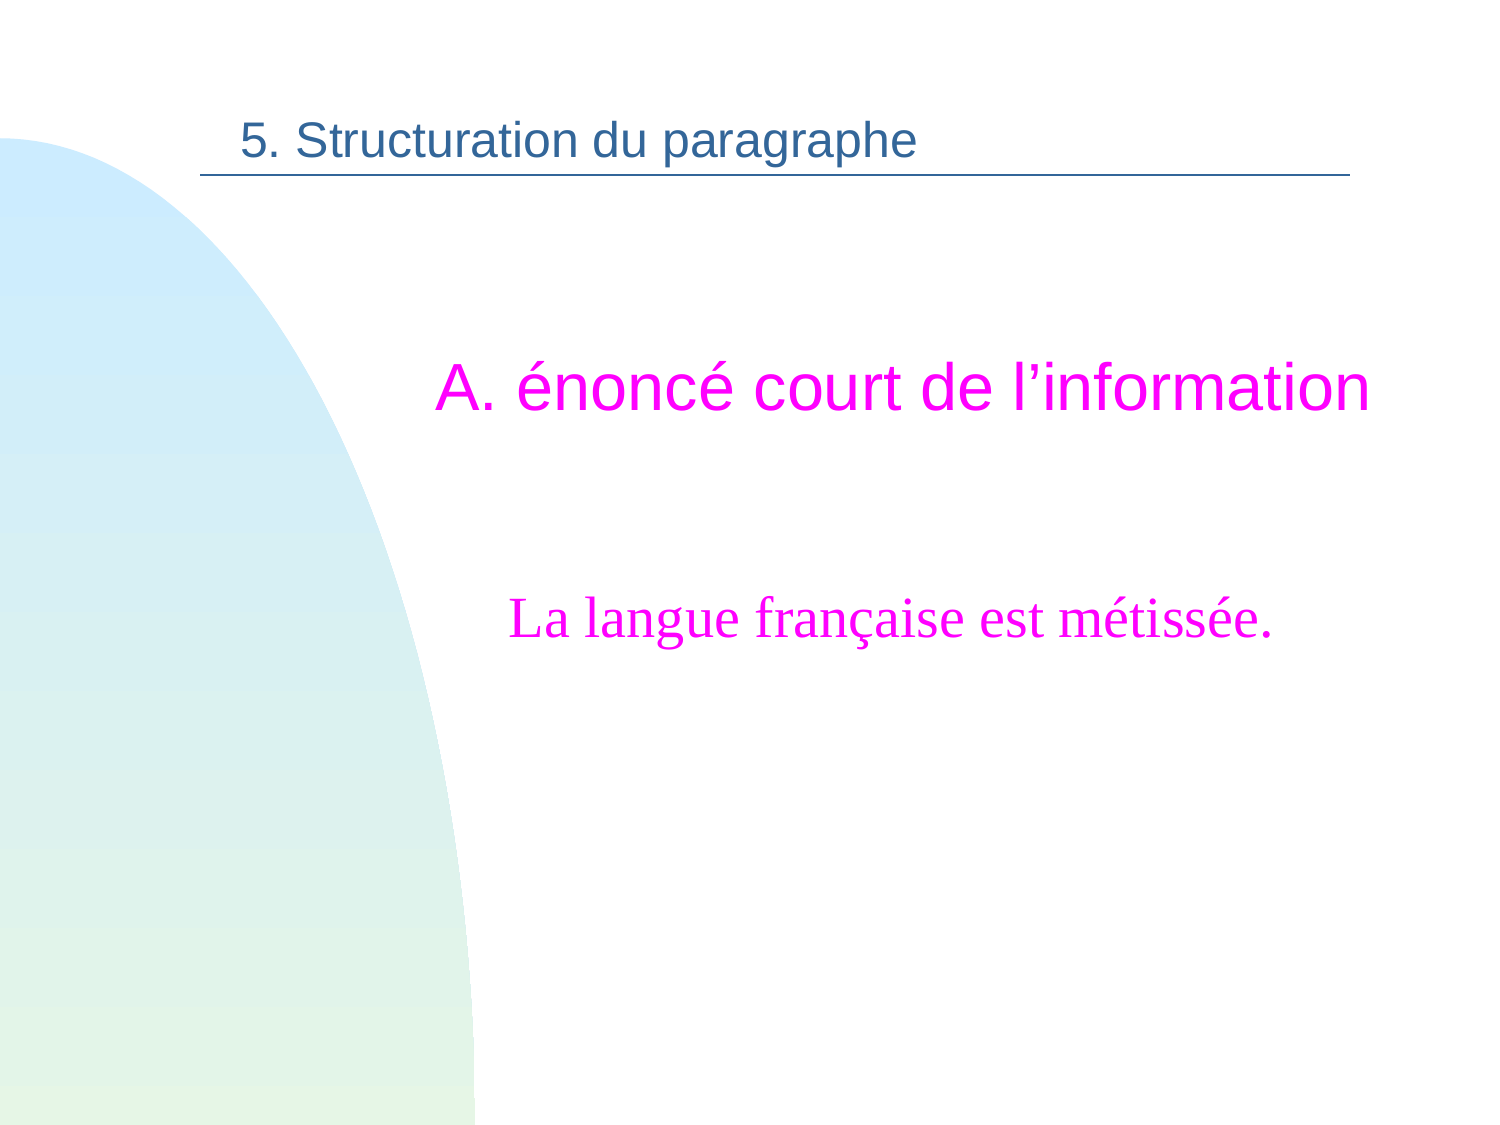

5. Structuration du paragraphe
# A. énoncé court de l’information
La langue française est métissée.